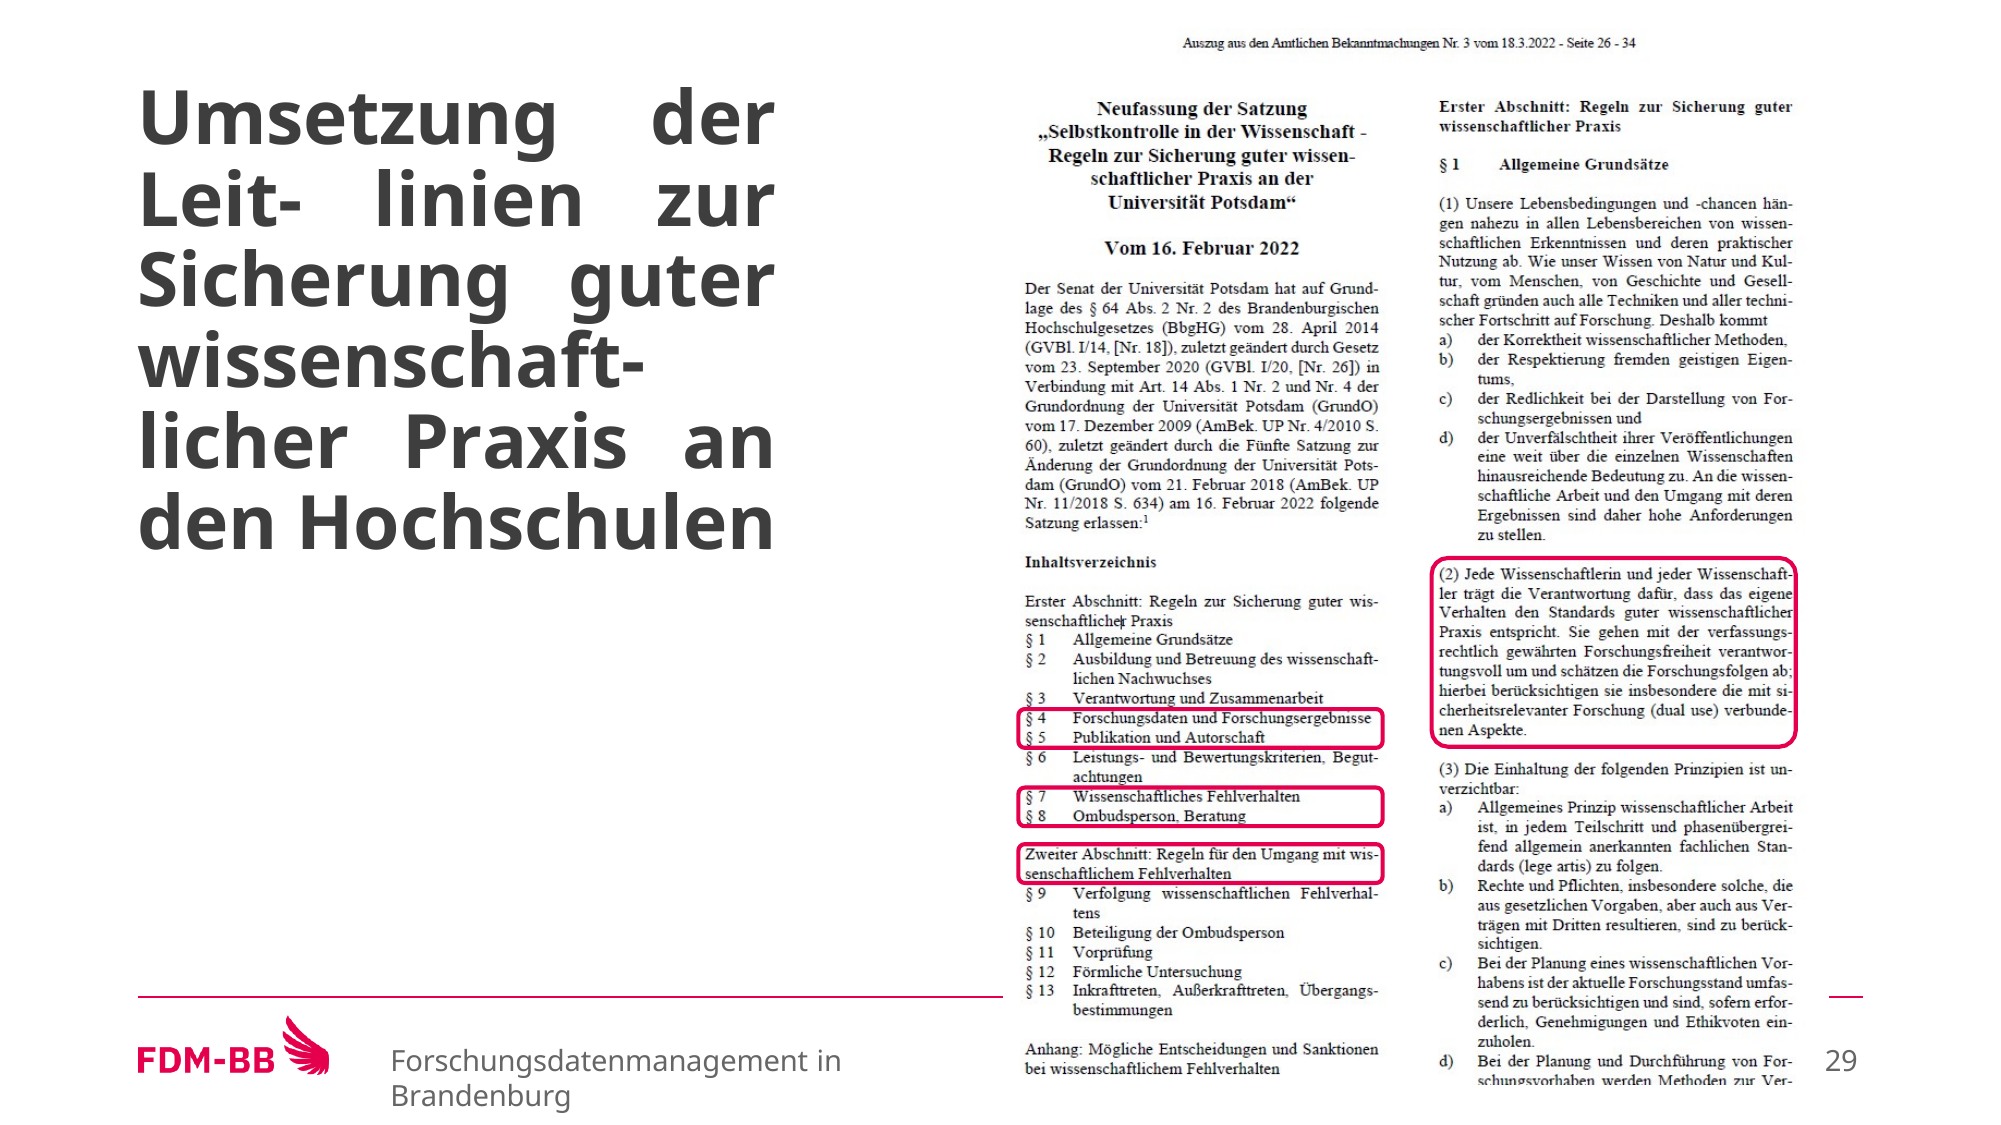

# Umsetzung der Leit- linien zur Sicherung guter wissenschaft- licher Praxis an den Hochschulen
Forschungsdatenmanagement in Brandenburg
29